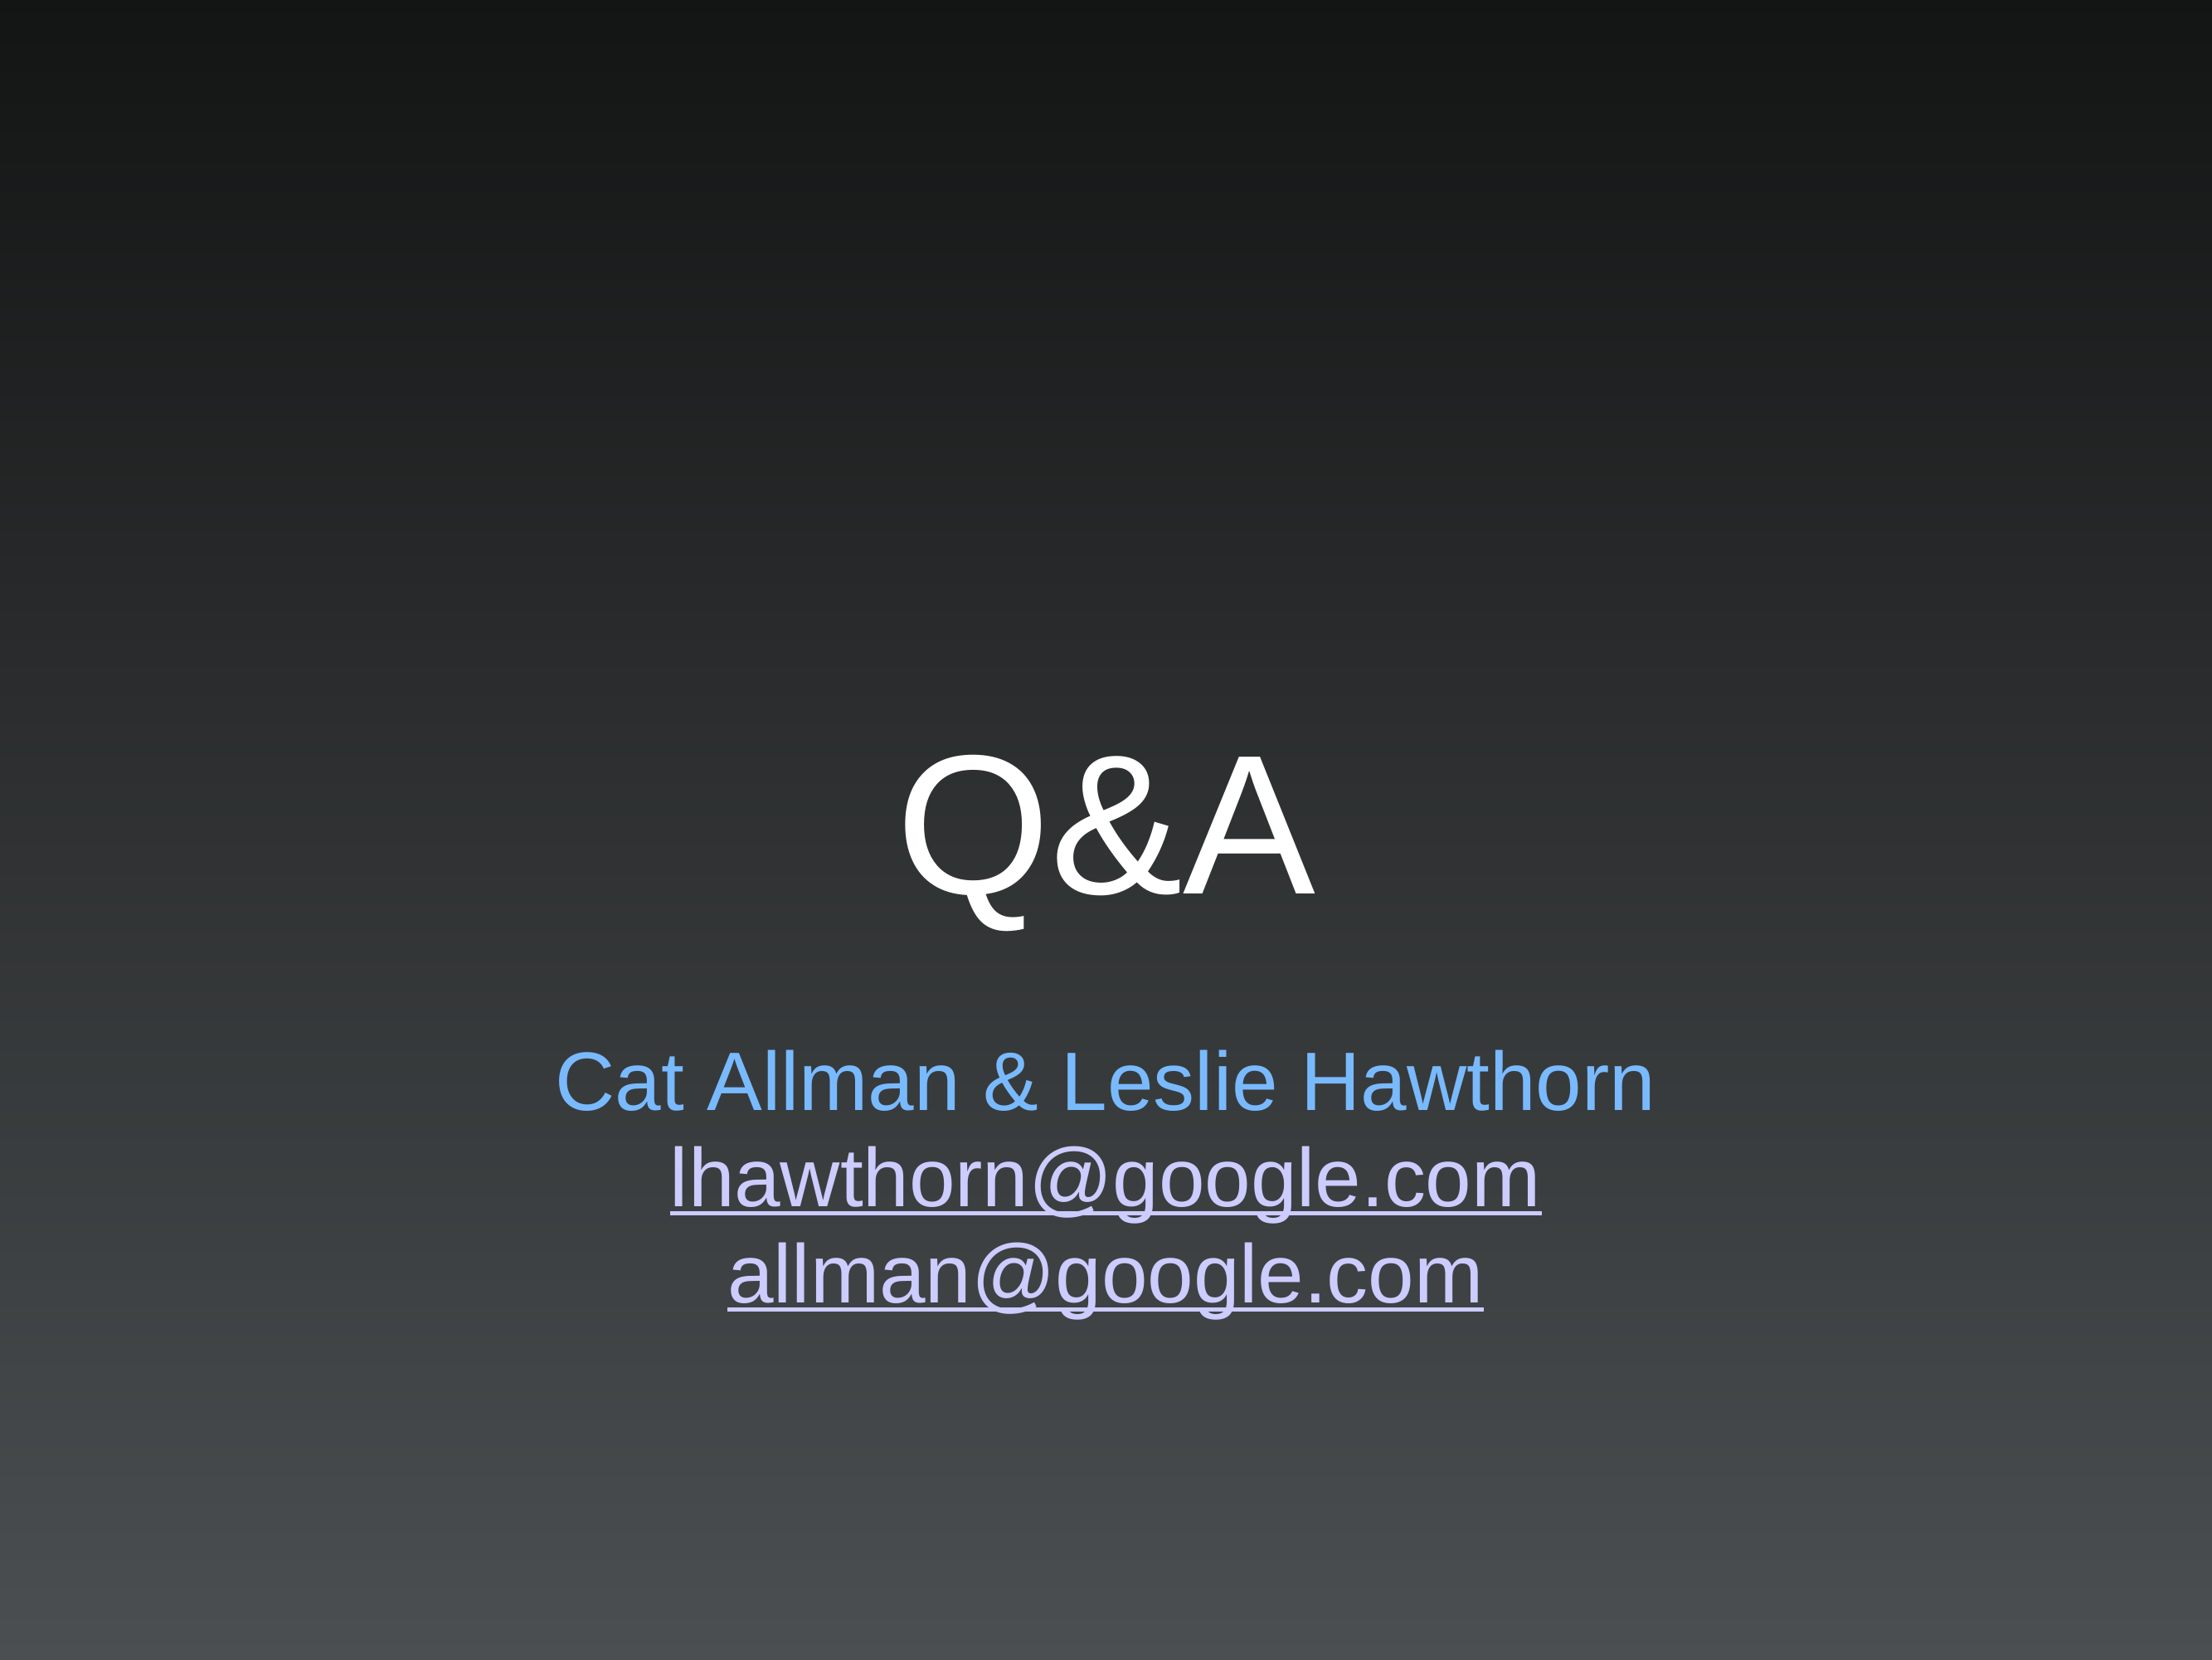

# Q&A
Cat Allman & Leslie Hawthorn
lhawthorn@google.com
allman@google.com